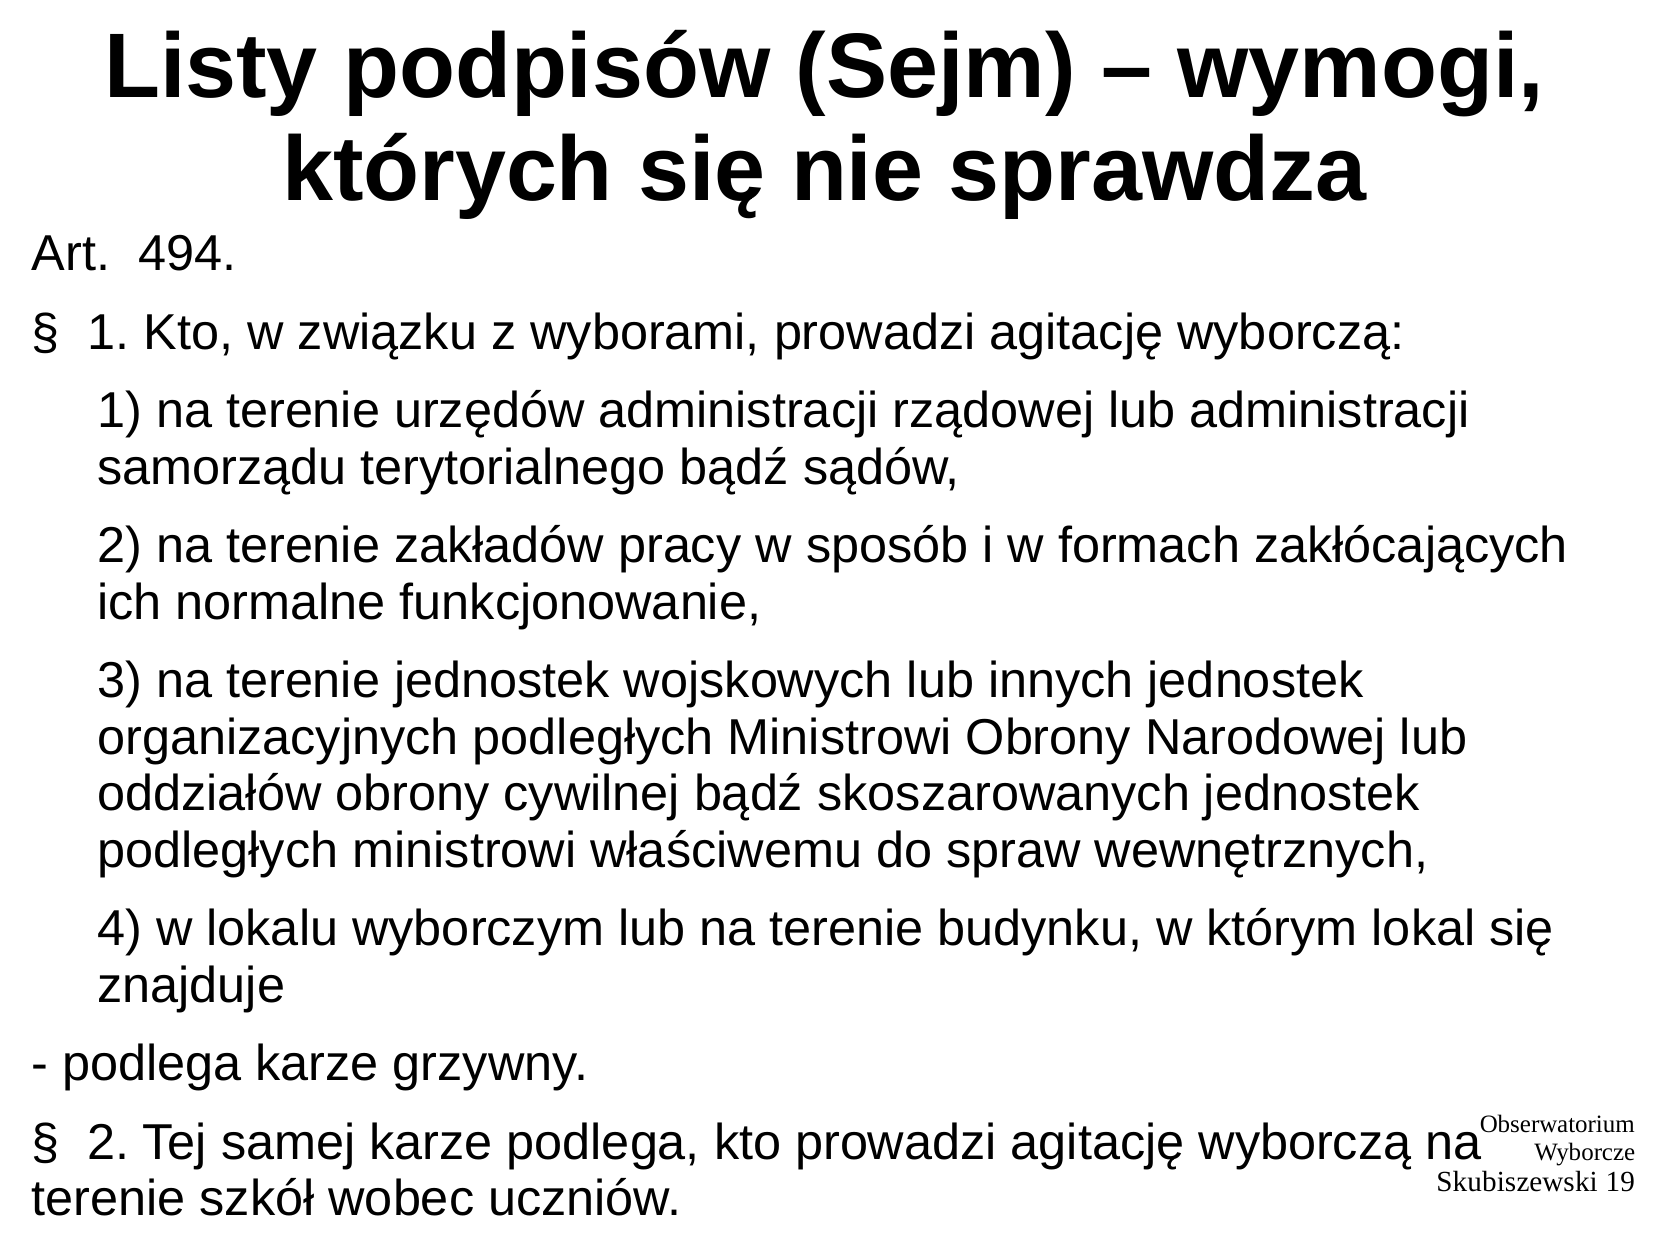

# Listy podpisów (Sejm) – wymogi, których się nie sprawdza
Art. 494.
§ 1. Kto, w związku z wyborami, prowadzi agitację wyborczą:
1) na terenie urzędów administracji rządowej lub administracji samorządu terytorialnego bądź sądów,
2) na terenie zakładów pracy w sposób i w formach zakłócających ich normalne funkcjonowanie,
3) na terenie jednostek wojskowych lub innych jednostek organizacyjnych podległych Ministrowi Obrony Narodowej lub oddziałów obrony cywilnej bądź skoszarowanych jednostek podległych ministrowi właściwemu do spraw wewnętrznych,
4) w lokalu wyborczym lub na terenie budynku, w którym lokal się znajduje
- podlega karze grzywny.
§ 2. Tej samej karze podlega, kto prowadzi agitację wyborczą na terenie szkół wobec uczniów.
19